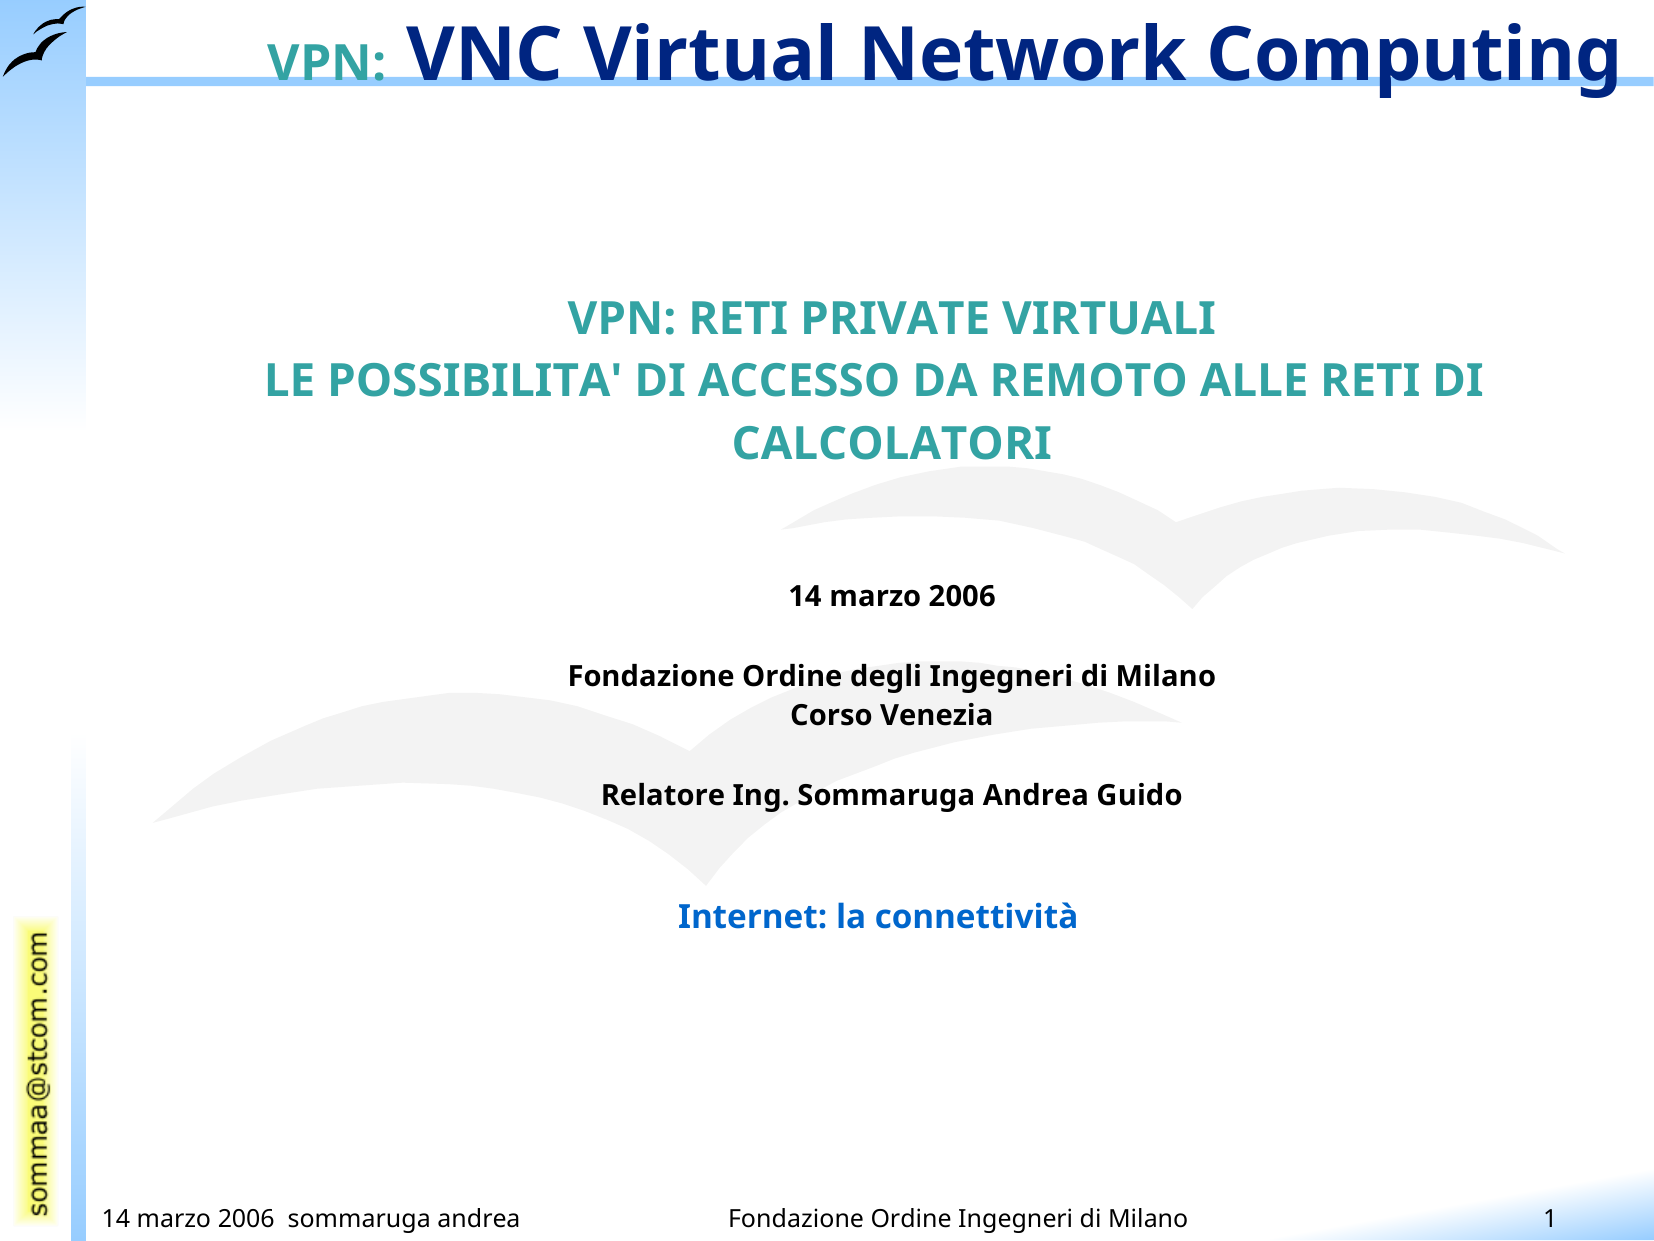

# VPN: VNC Virtual Network Computing
VPN: RETI PRIVATE VIRTUALI
LE POSSIBILITA' DI ACCESSO DA REMOTO ALLE RETI DI CALCOLATORI
14 marzo 2006
Fondazione Ordine degli Ingegneri di Milano
Corso Venezia
Relatore Ing. Sommaruga Andrea Guido
 Internet: la connettività